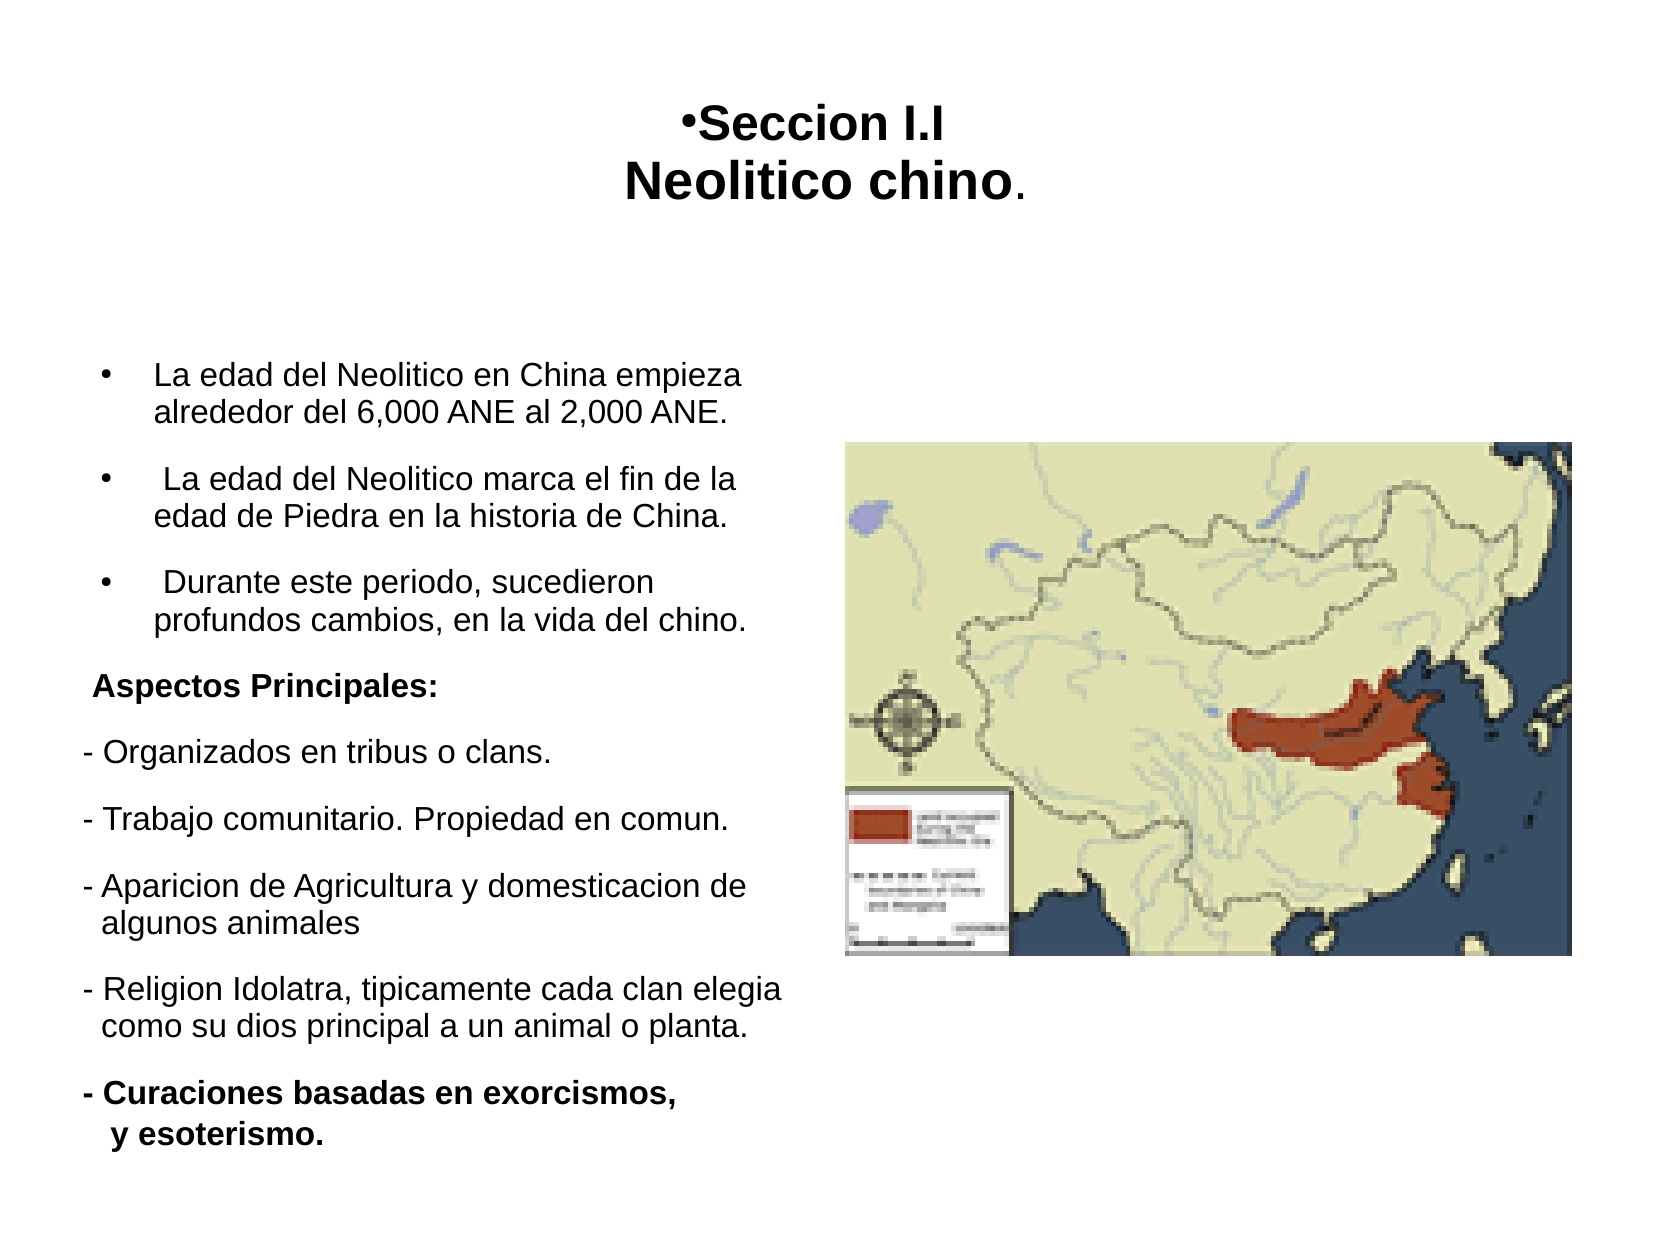

# Seccion I.I Neolitico chino.
La edad del Neolitico en China empieza alrededor del 6,000 ANE al 2,000 ANE.
 La edad del Neolitico marca el fin de la edad de Piedra en la historia de China.
 Durante este periodo, sucedieron profundos cambios, en la vida del chino.
 Aspectos Principales:
- Organizados en tribus o clans.
- Trabajo comunitario. Propiedad en comun.
- Aparicion de Agricultura y domesticacion de algunos animales
- Religion Idolatra, tipicamente cada clan elegia como su dios principal a un animal o planta.
- Curaciones basadas en exorcismos, y esoterismo.